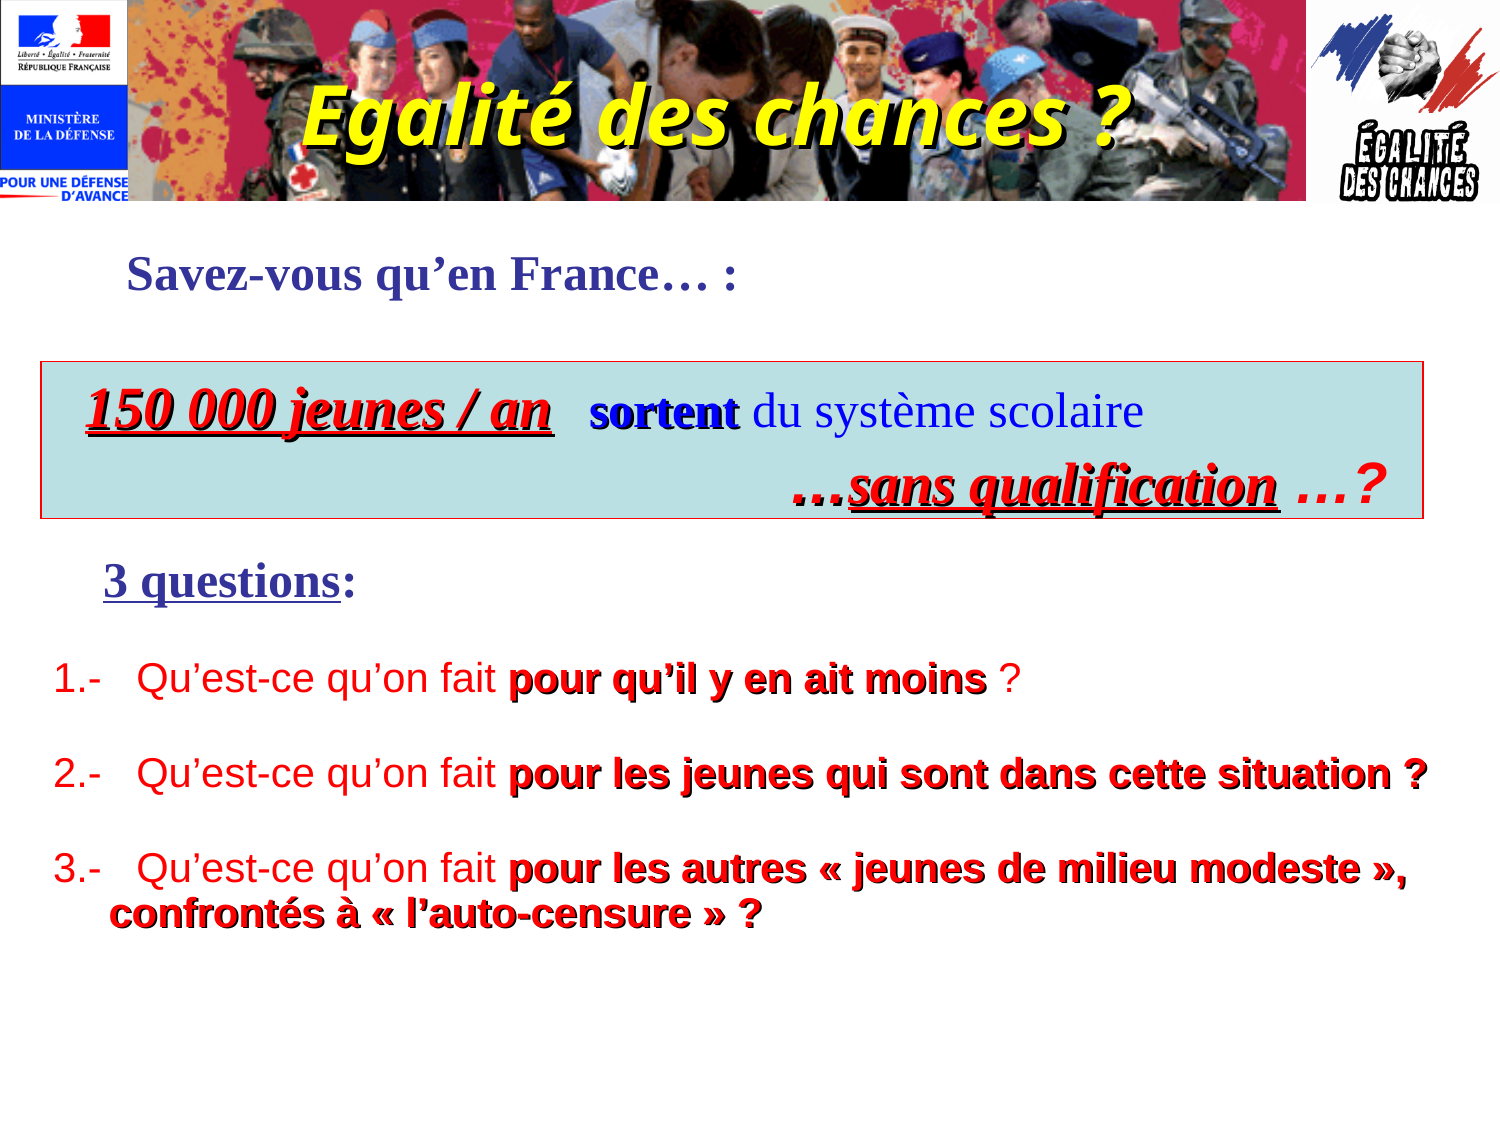

# Egalité des chances ?
Savez-vous qu’en France… :
 150 000 jeunes / an sortent du système scolaire
				 …sans qualification …?
3 questions:
1.- Qu’est-ce qu’on fait pour qu’il y en ait moins ?
2.- Qu’est-ce qu’on fait pour les jeunes qui sont dans cette situation ?
3.- Qu’est-ce qu’on fait pour les autres « jeunes de milieu modeste », confrontés à « l’auto-censure » ?